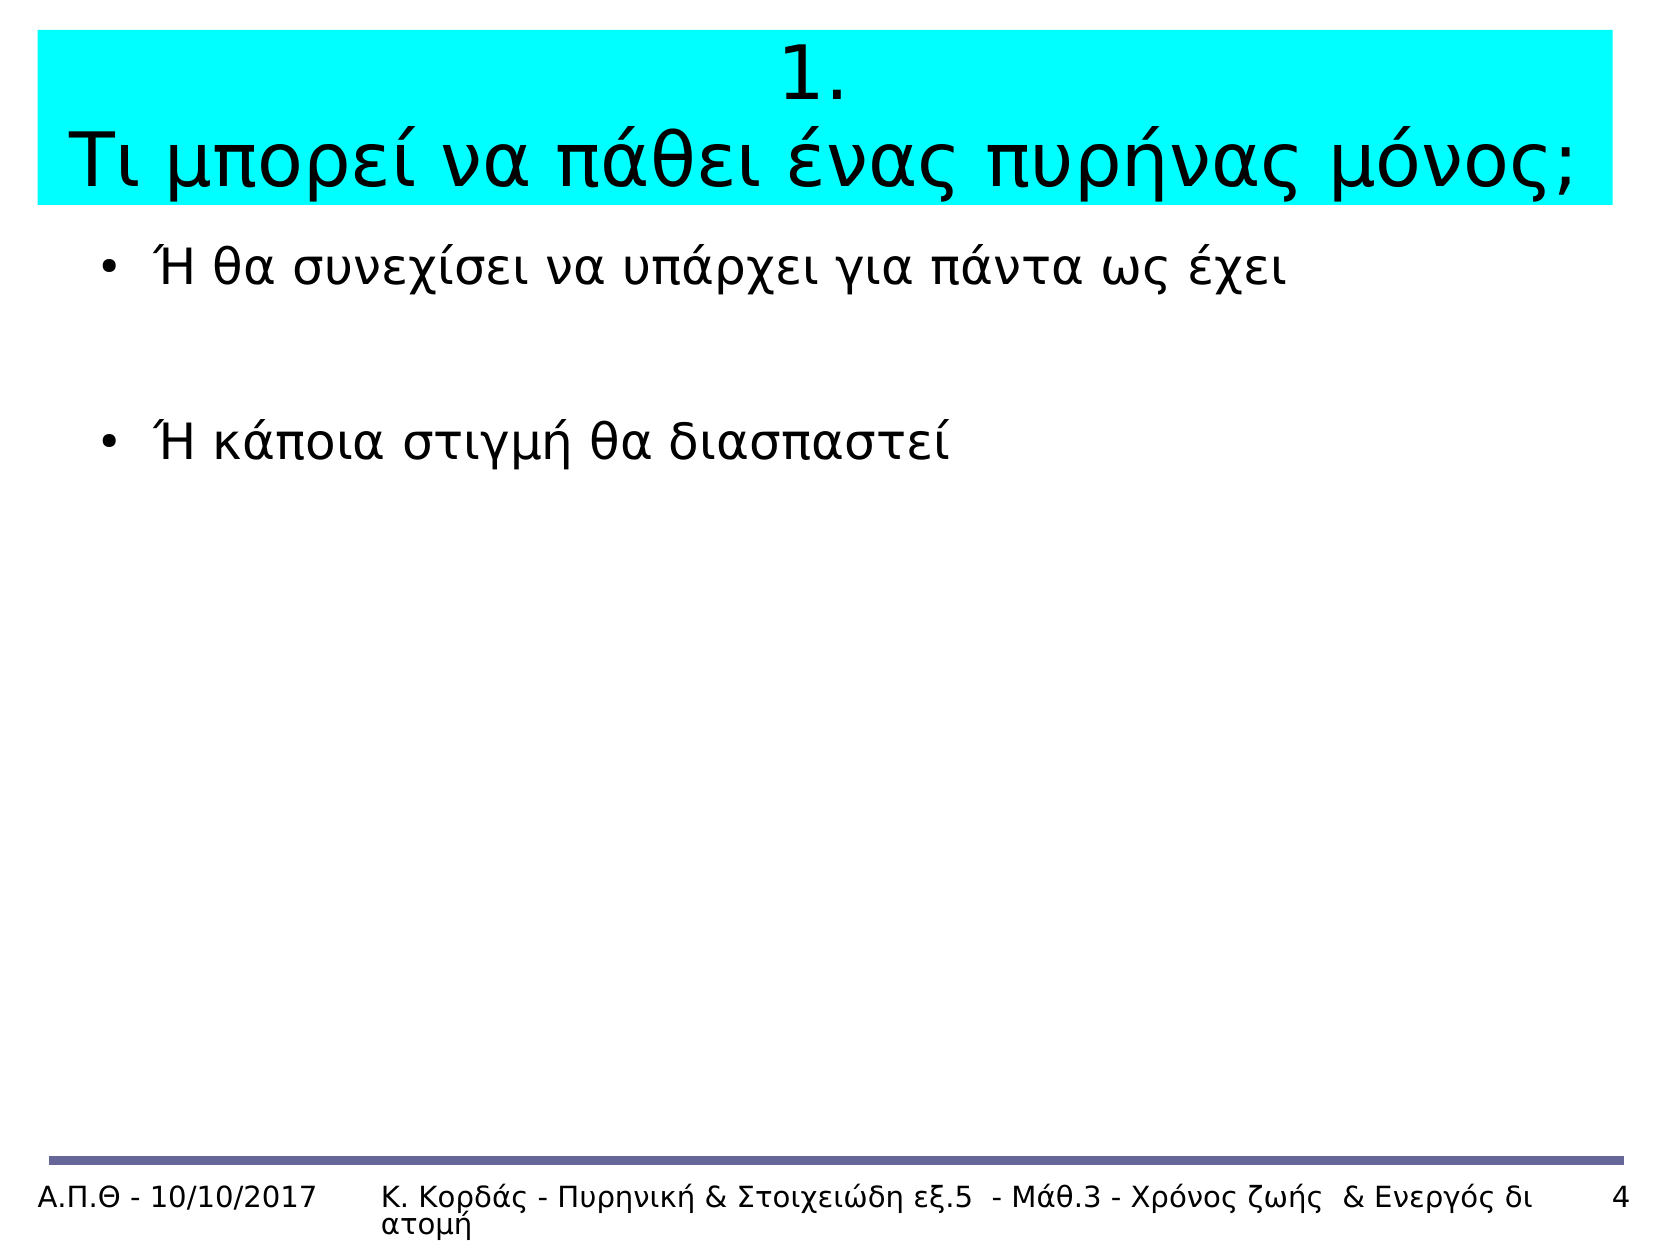

# 1. Τι μπορεί να πάθει ένας πυρήνας μόνος;
Ή θα συνεχίσει να υπάρχει για πάντα ως έχει
Ή κάποια στιγμή θα διασπαστεί
Α.Π.Θ - 10/10/2017
Κ. Κορδάς - Πυρηνική & Στοιχειώδη εξ.5 - Μάθ.3 - Χρόνος ζωής & Ενεργός διατομή
4